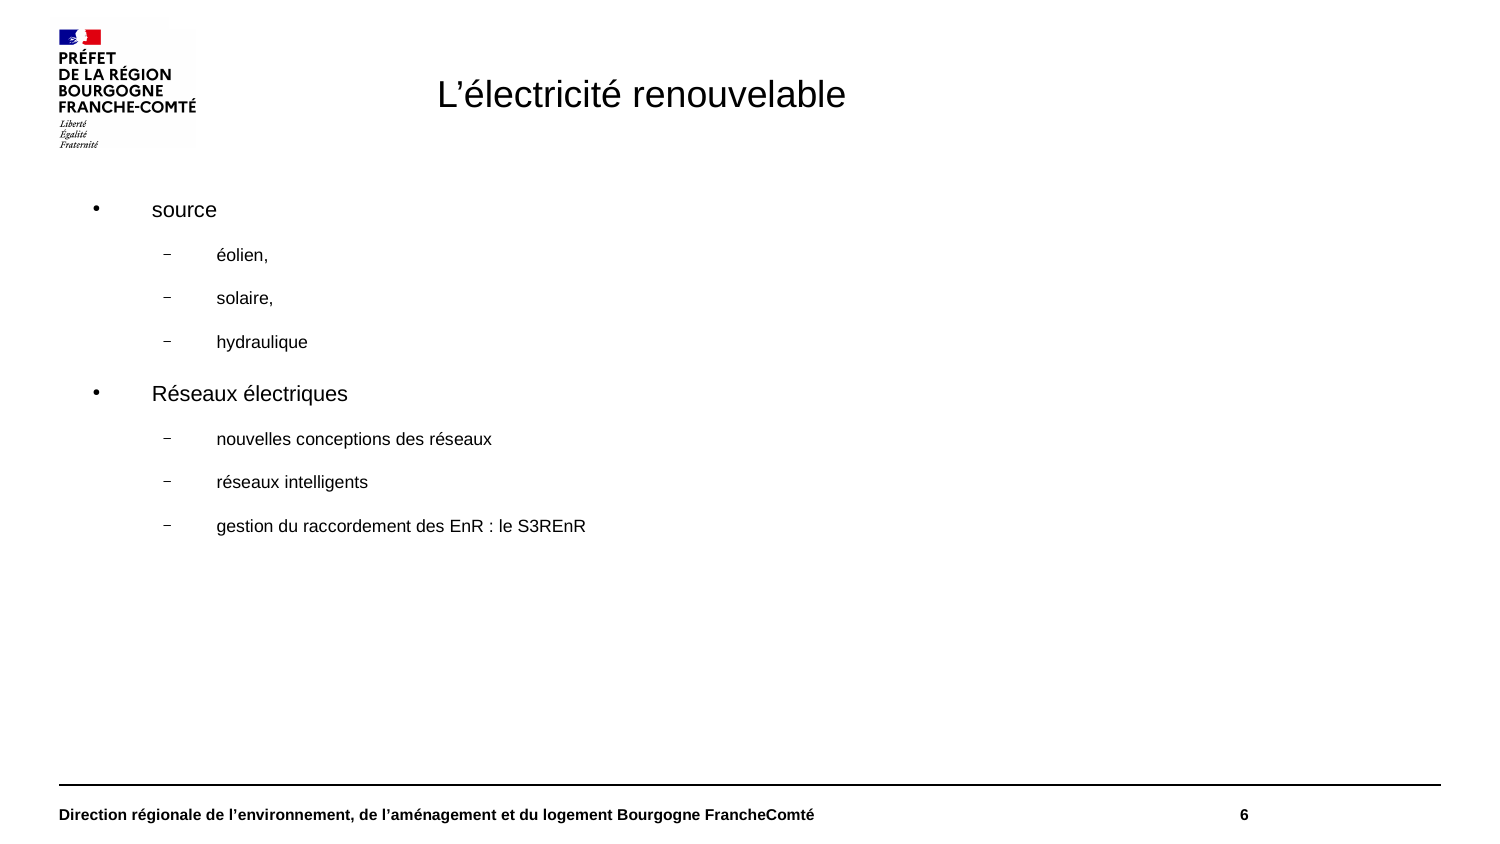

# L’électricité renouvelable
 source
éolien,
solaire,
hydraulique
 Réseaux électriques
nouvelles conceptions des réseaux
réseaux intelligents
gestion du raccordement des EnR : le S3REnR
Direction régionale de l’environnement, de l’aménagement et du logement Auvergne-Rhône-Alpes
6